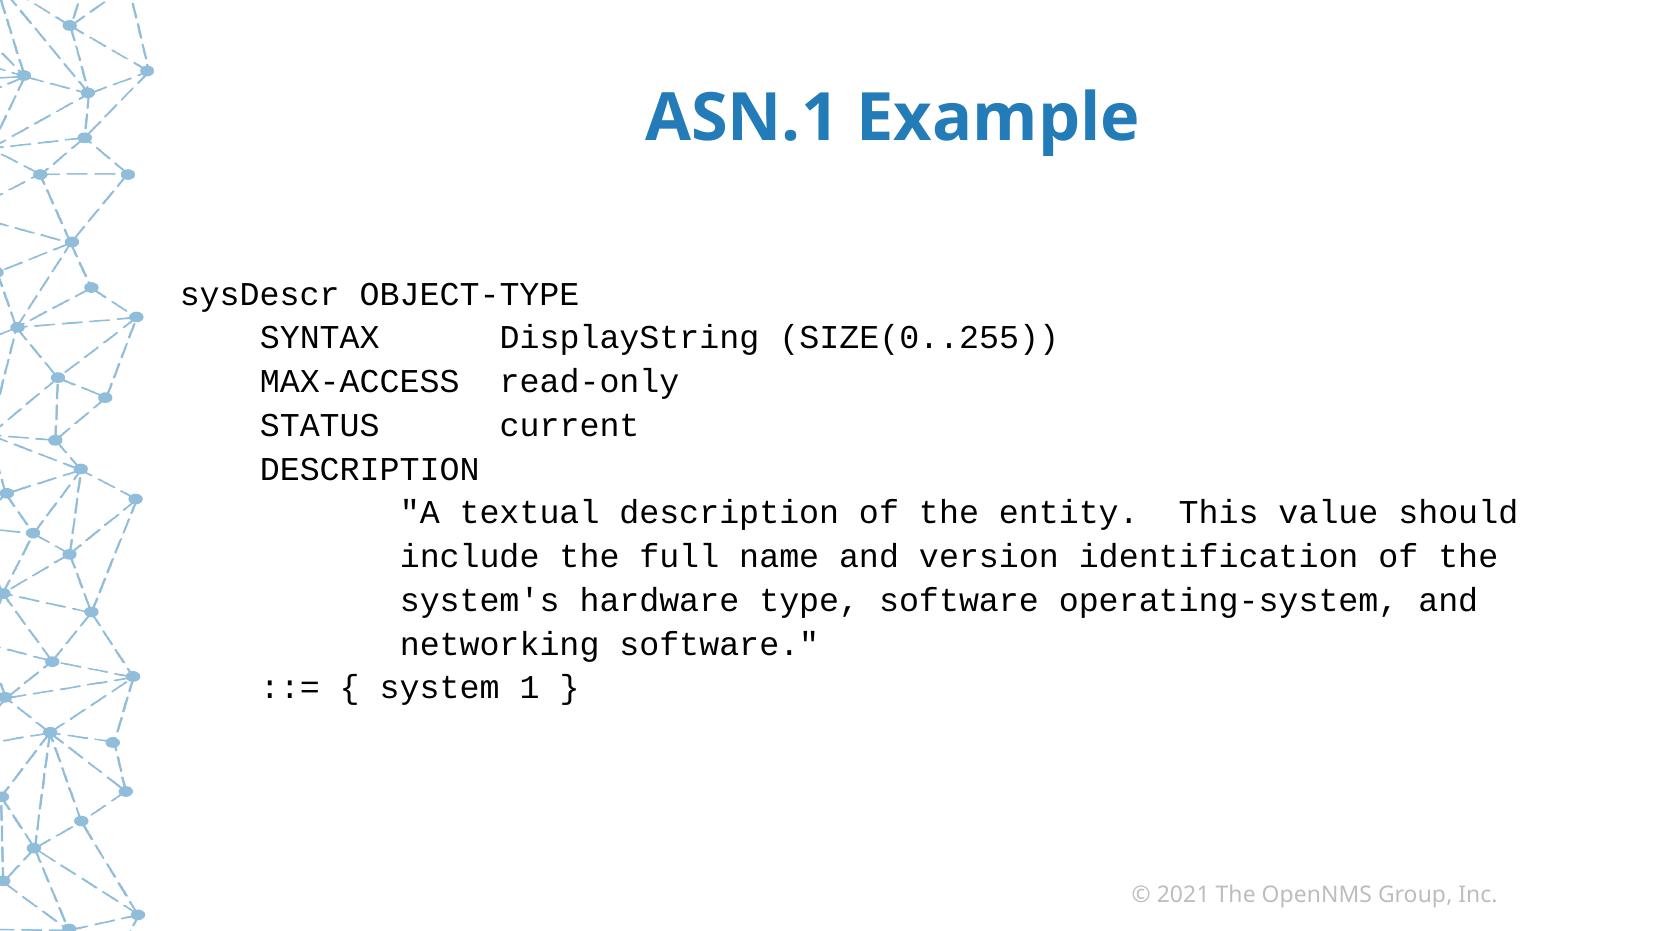

# ASN.1 Example
sysDescr OBJECT-TYPE
 SYNTAX DisplayString (SIZE(0..255))
 MAX-ACCESS read-only
 STATUS current
 DESCRIPTION
 "A textual description of the entity. This value should
 include the full name and version identification of the
 system's hardware type, software operating-system, and
 networking software."
 ::= { system 1 }